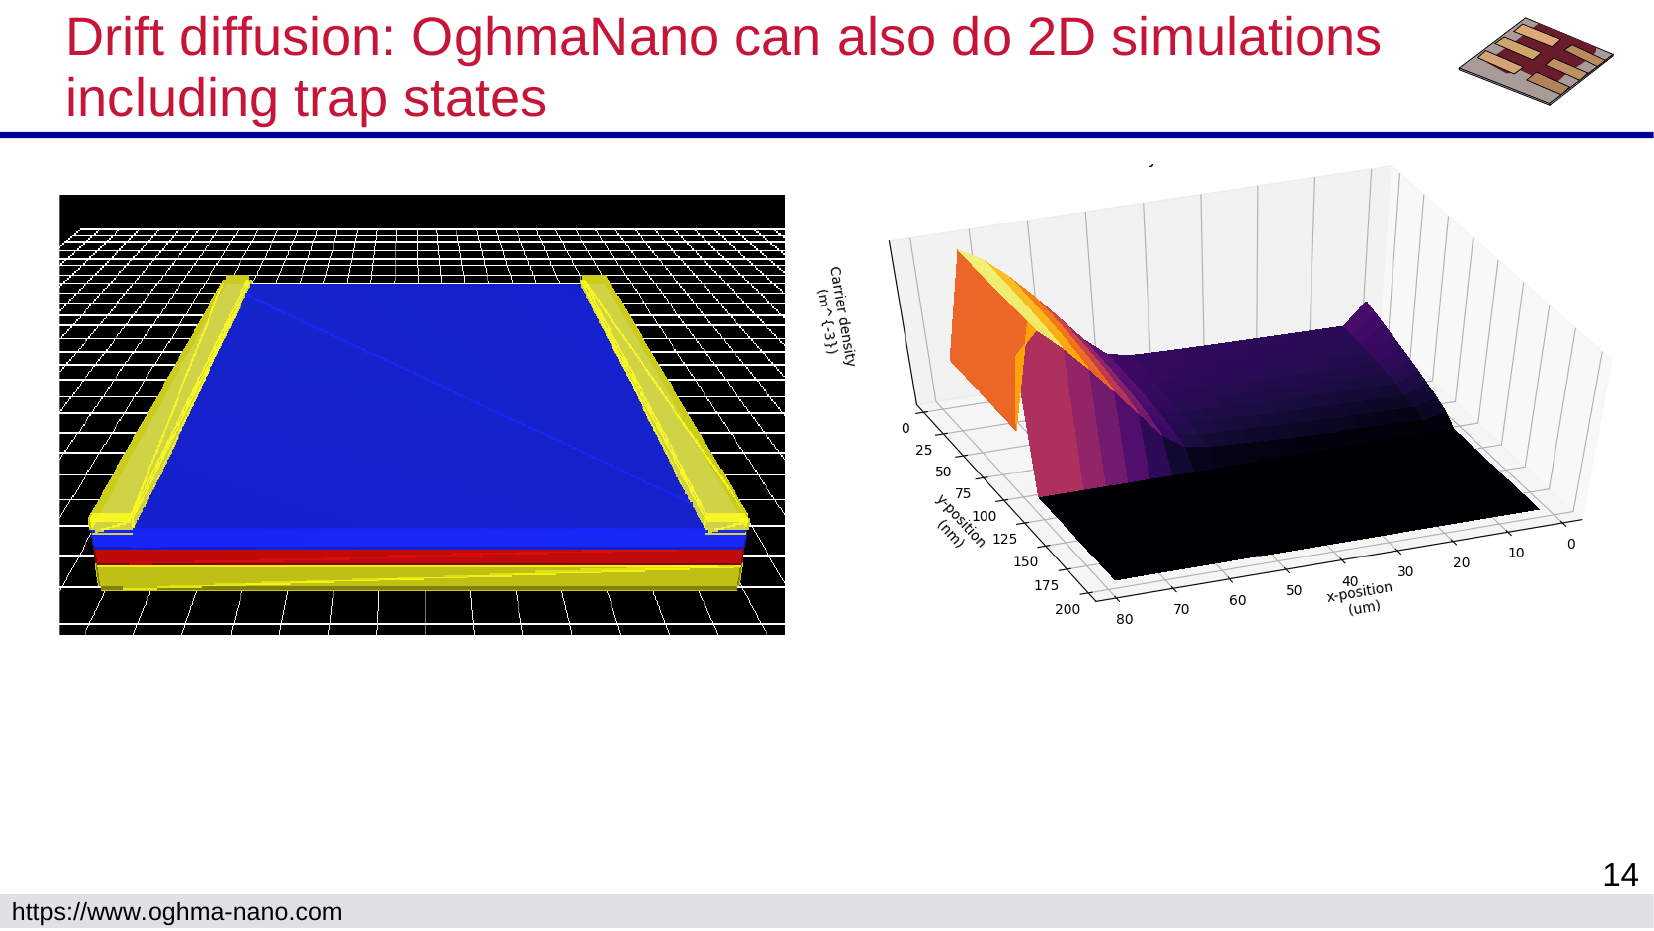

# Drift diffusion: OghmaNano can also do 2D simulations including trap states